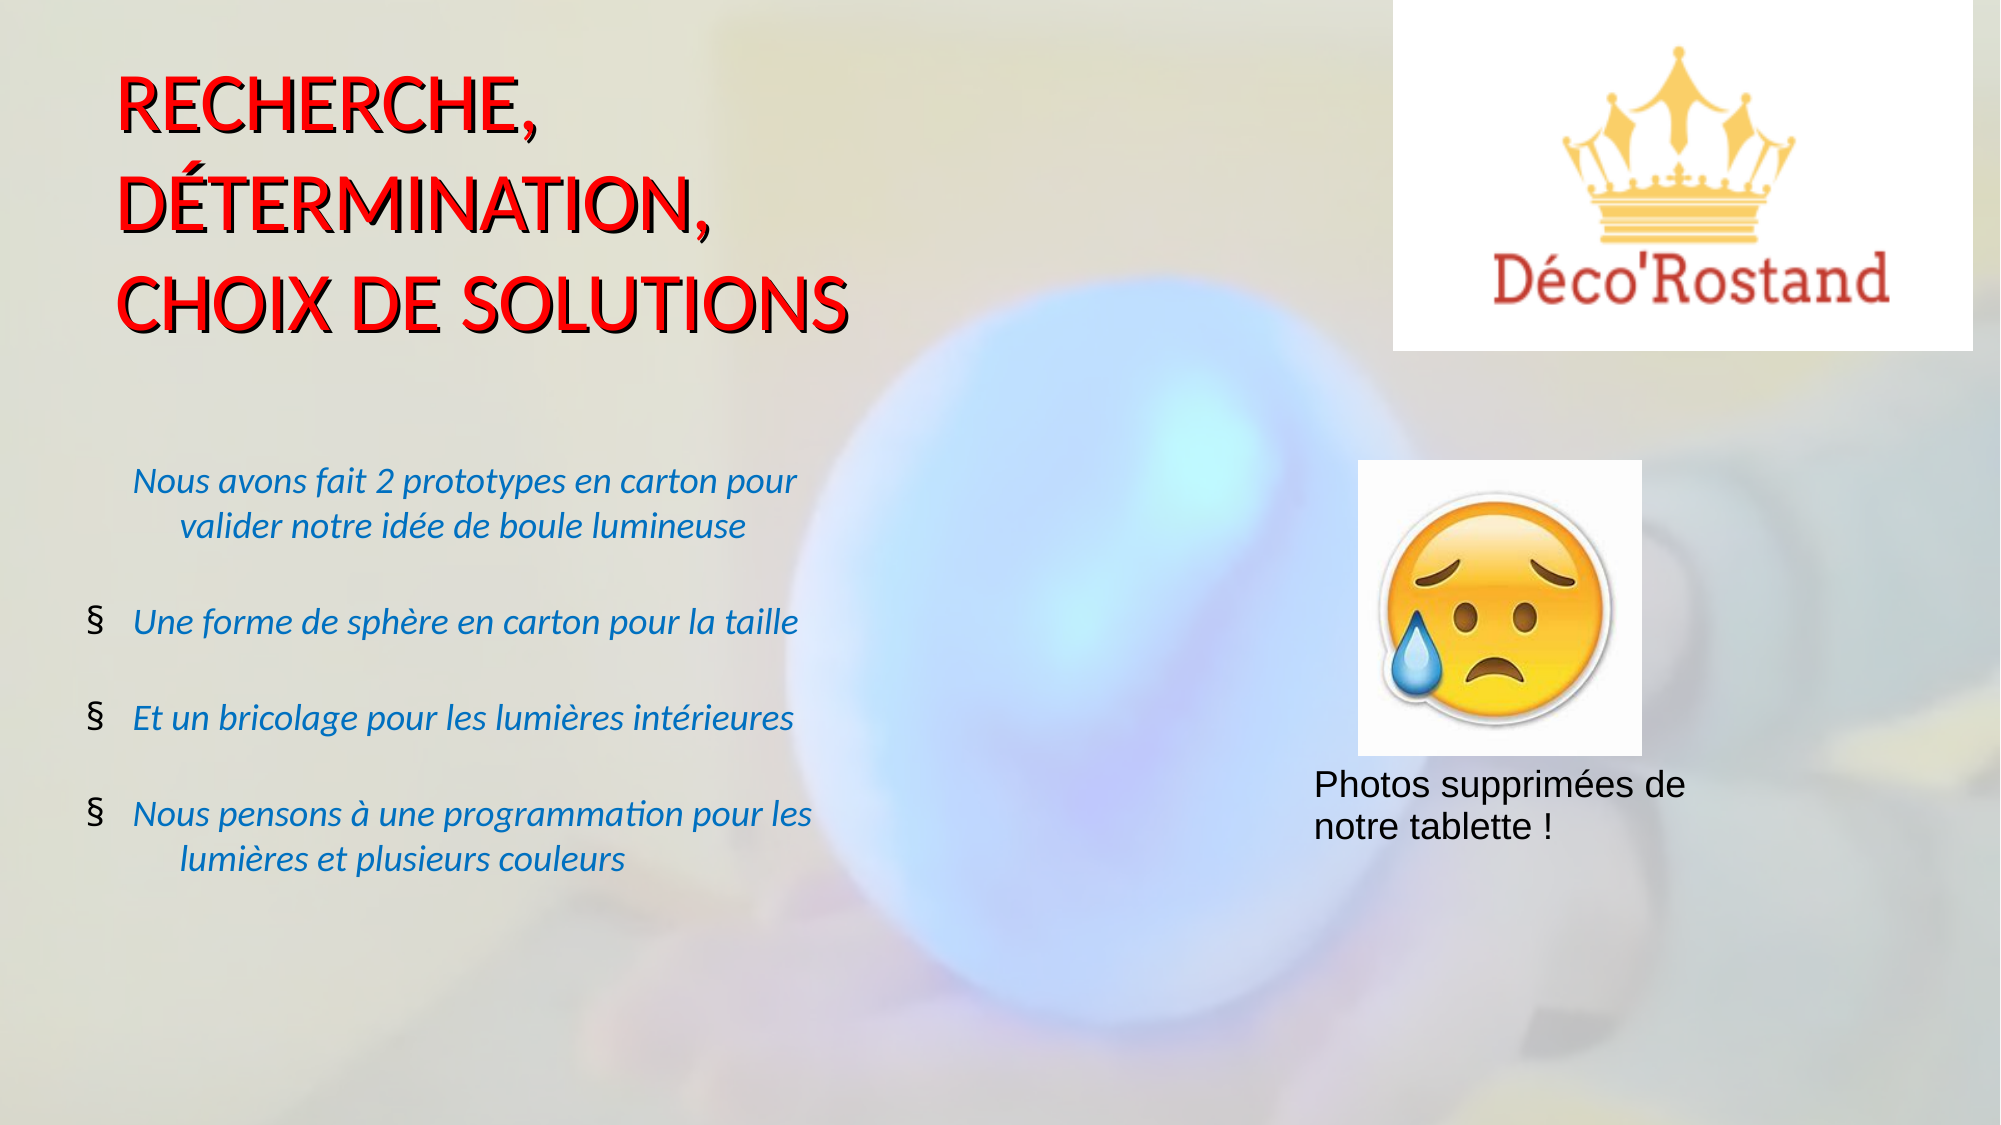

RECHERCHE,
DÉTERMINATION,
CHOIX DE SOLUTIONS
Nous avons fait 2 prototypes en carton pour valider notre idée de boule lumineuse
Une forme de sphère en carton pour la taille
Et un bricolage pour les lumières intérieures
Nous pensons à une programmation pour les lumières et plusieurs couleurs
Photos supprimées de notre tablette !